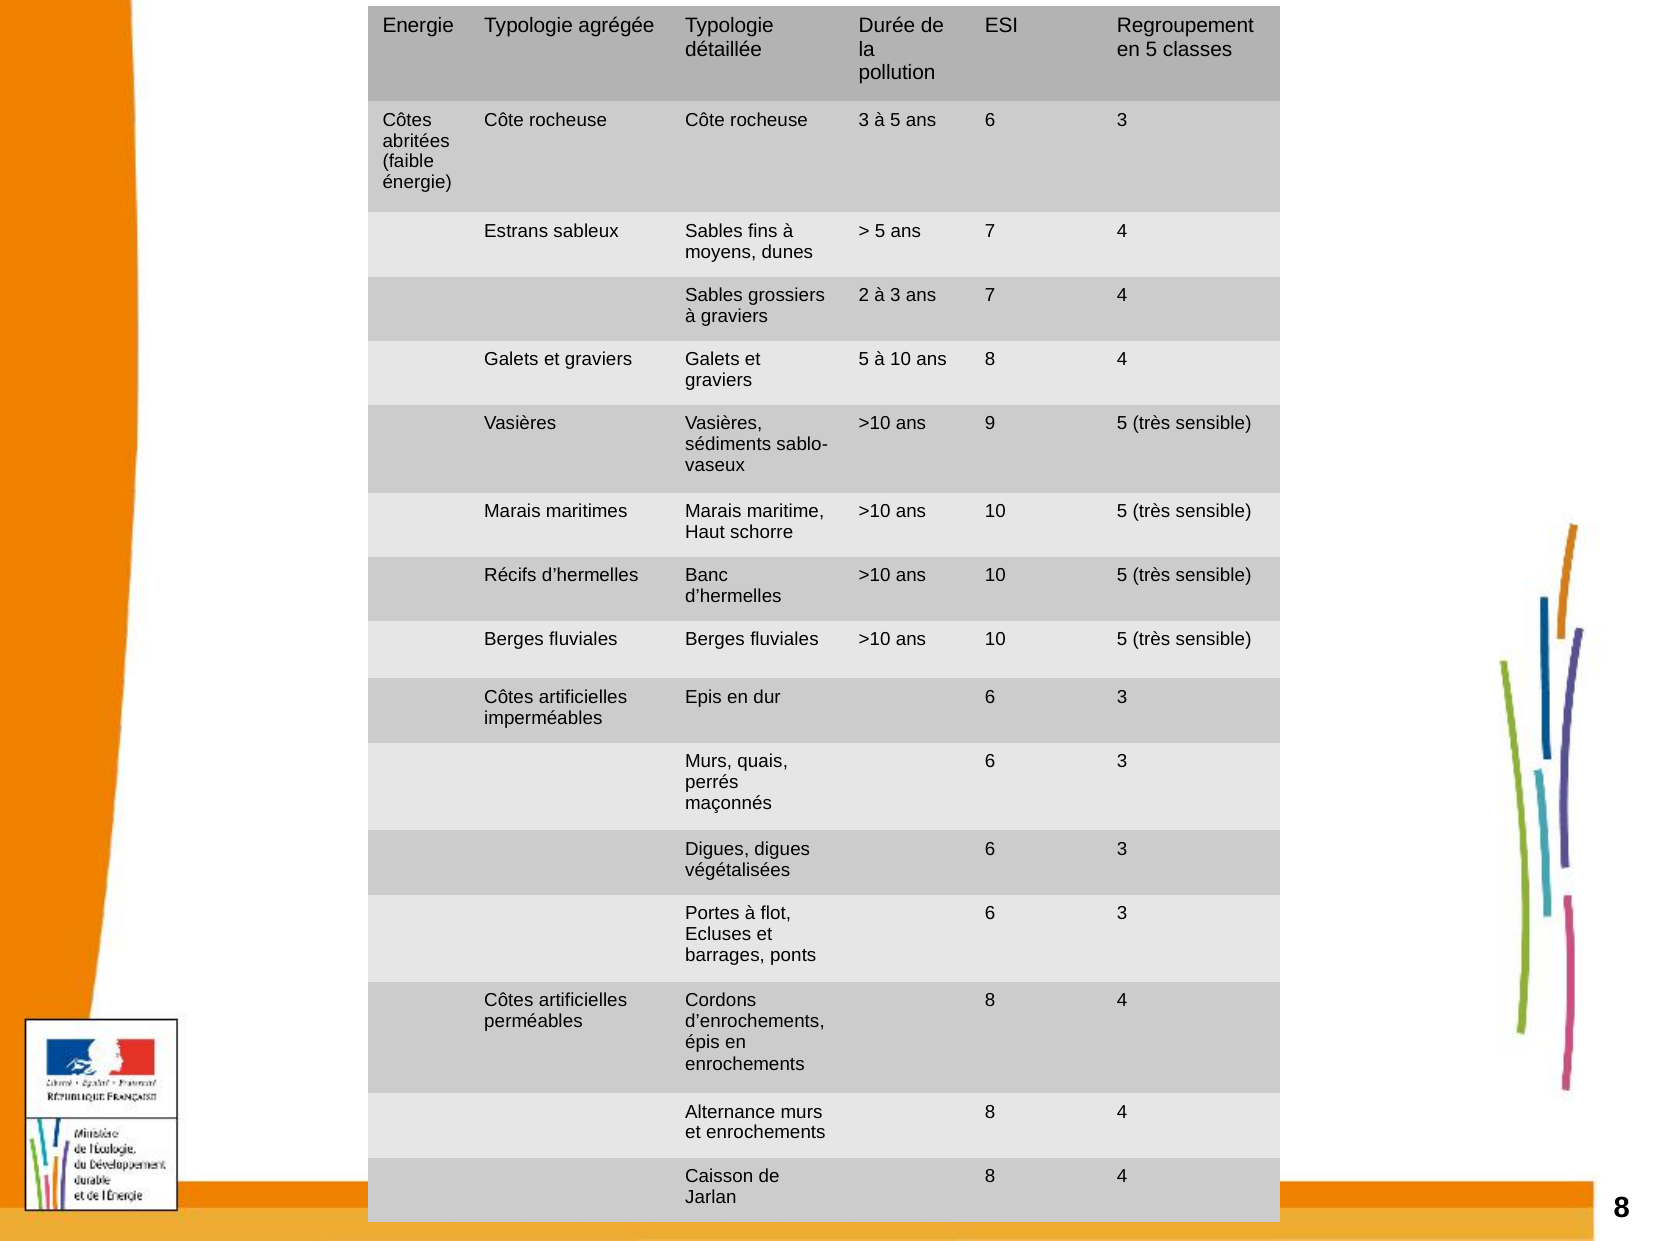

| Energie | Typologie agrégée | Typologie détaillée | Durée de la pollution | ESI | Regroupement en 5 classes |
| --- | --- | --- | --- | --- | --- |
| Côtes abritées (faible énergie) | Côte rocheuse | Côte rocheuse | 3 à 5 ans | 6 | 3 |
| | Estrans sableux | Sables fins à moyens, dunes | > 5 ans | 7 | 4 |
| | | Sables grossiers à graviers | 2 à 3 ans | 7 | 4 |
| | Galets et graviers | Galets et graviers | 5 à 10 ans | 8 | 4 |
| | Vasières | Vasières, sédiments sablo-vaseux | >10 ans | 9 | 5 (très sensible) |
| | Marais maritimes | Marais maritime, Haut schorre | >10 ans | 10 | 5 (très sensible) |
| | Récifs d’hermelles | Banc d’hermelles | >10 ans | 10 | 5 (très sensible) |
| | Berges fluviales | Berges fluviales | >10 ans | 10 | 5 (très sensible) |
| | Côtes artificielles imperméables | Epis en dur | | 6 | 3 |
| | | Murs, quais, perrés maçonnés | | 6 | 3 |
| | | Digues, digues végétalisées | | 6 | 3 |
| | | Portes à flot, Ecluses et barrages, ponts | | 6 | 3 |
| | Côtes artificielles perméables | Cordons d’enrochements, épis en enrochements | | 8 | 4 |
| | | Alternance murs et enrochements | | 8 | 4 |
| | | Caisson de Jarlan | | 8 | 4 |
#
8